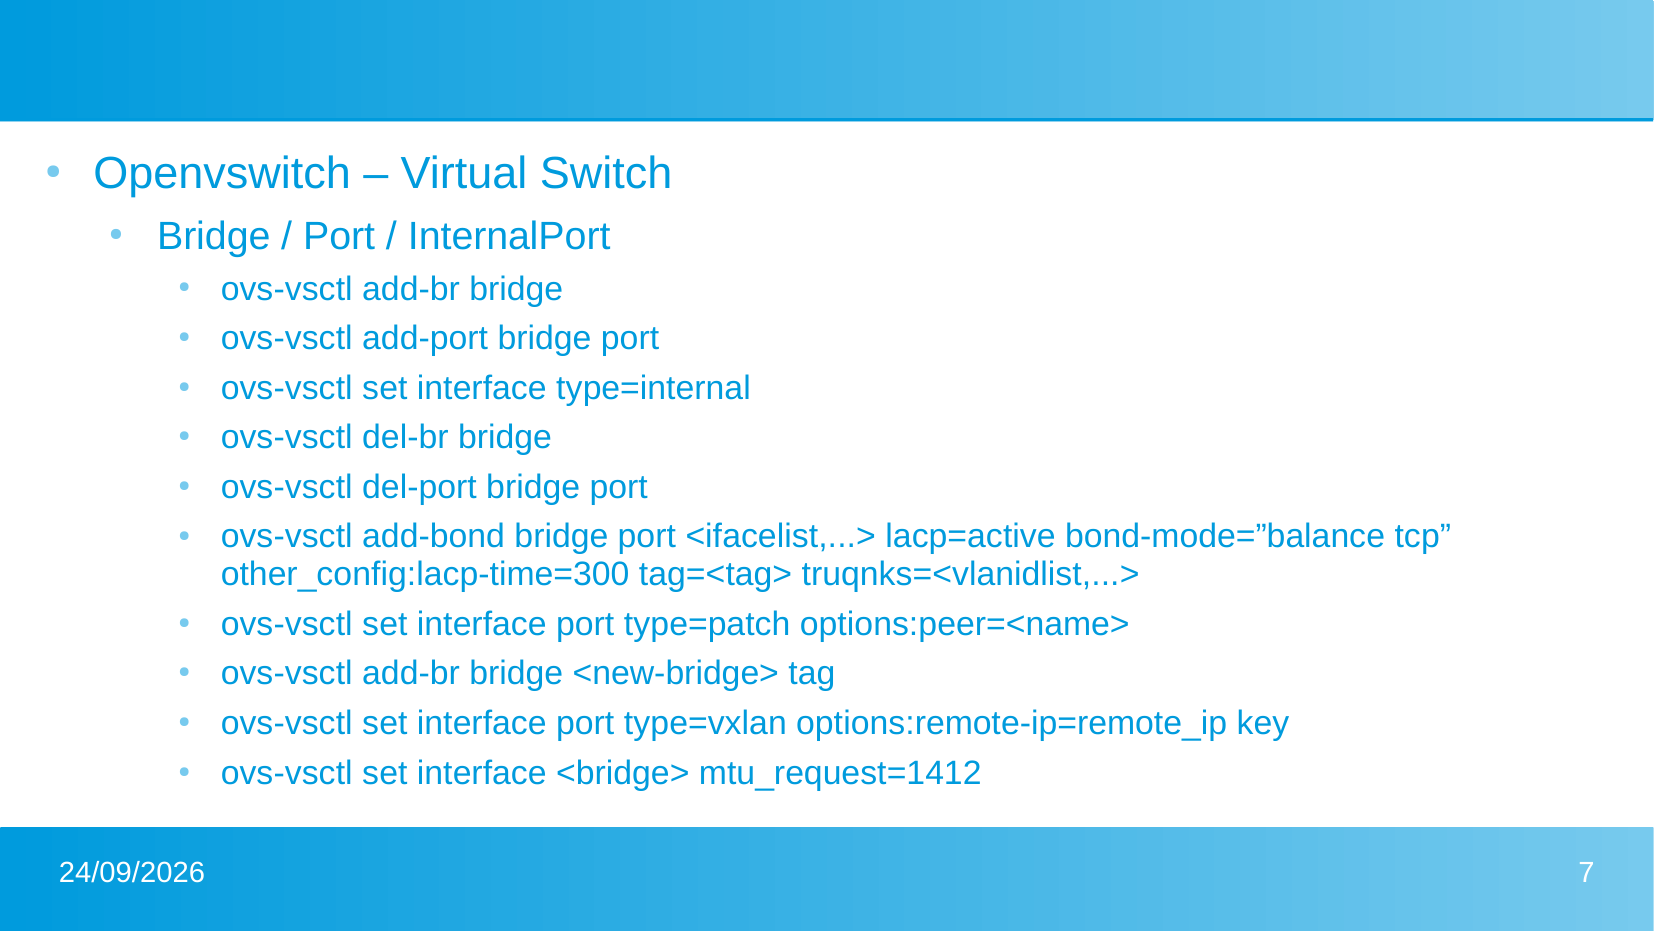

#
Openvswitch – Virtual Switch
Bridge / Port / InternalPort
ovs-vsctl add-br bridge
ovs-vsctl add-port bridge port
ovs-vsctl set interface type=internal
ovs-vsctl del-br bridge
ovs-vsctl del-port bridge port
ovs-vsctl add-bond bridge port <ifacelist,...> lacp=active bond-mode=”balance tcp” other_config:lacp-time=300 tag=<tag> truqnks=<vlanidlist,...>
ovs-vsctl set interface port type=patch options:peer=<name>
ovs-vsctl add-br bridge <new-bridge> tag
ovs-vsctl set interface port type=vxlan options:remote-ip=remote_ip key
ovs-vsctl set interface <bridge> mtu_request=1412
7